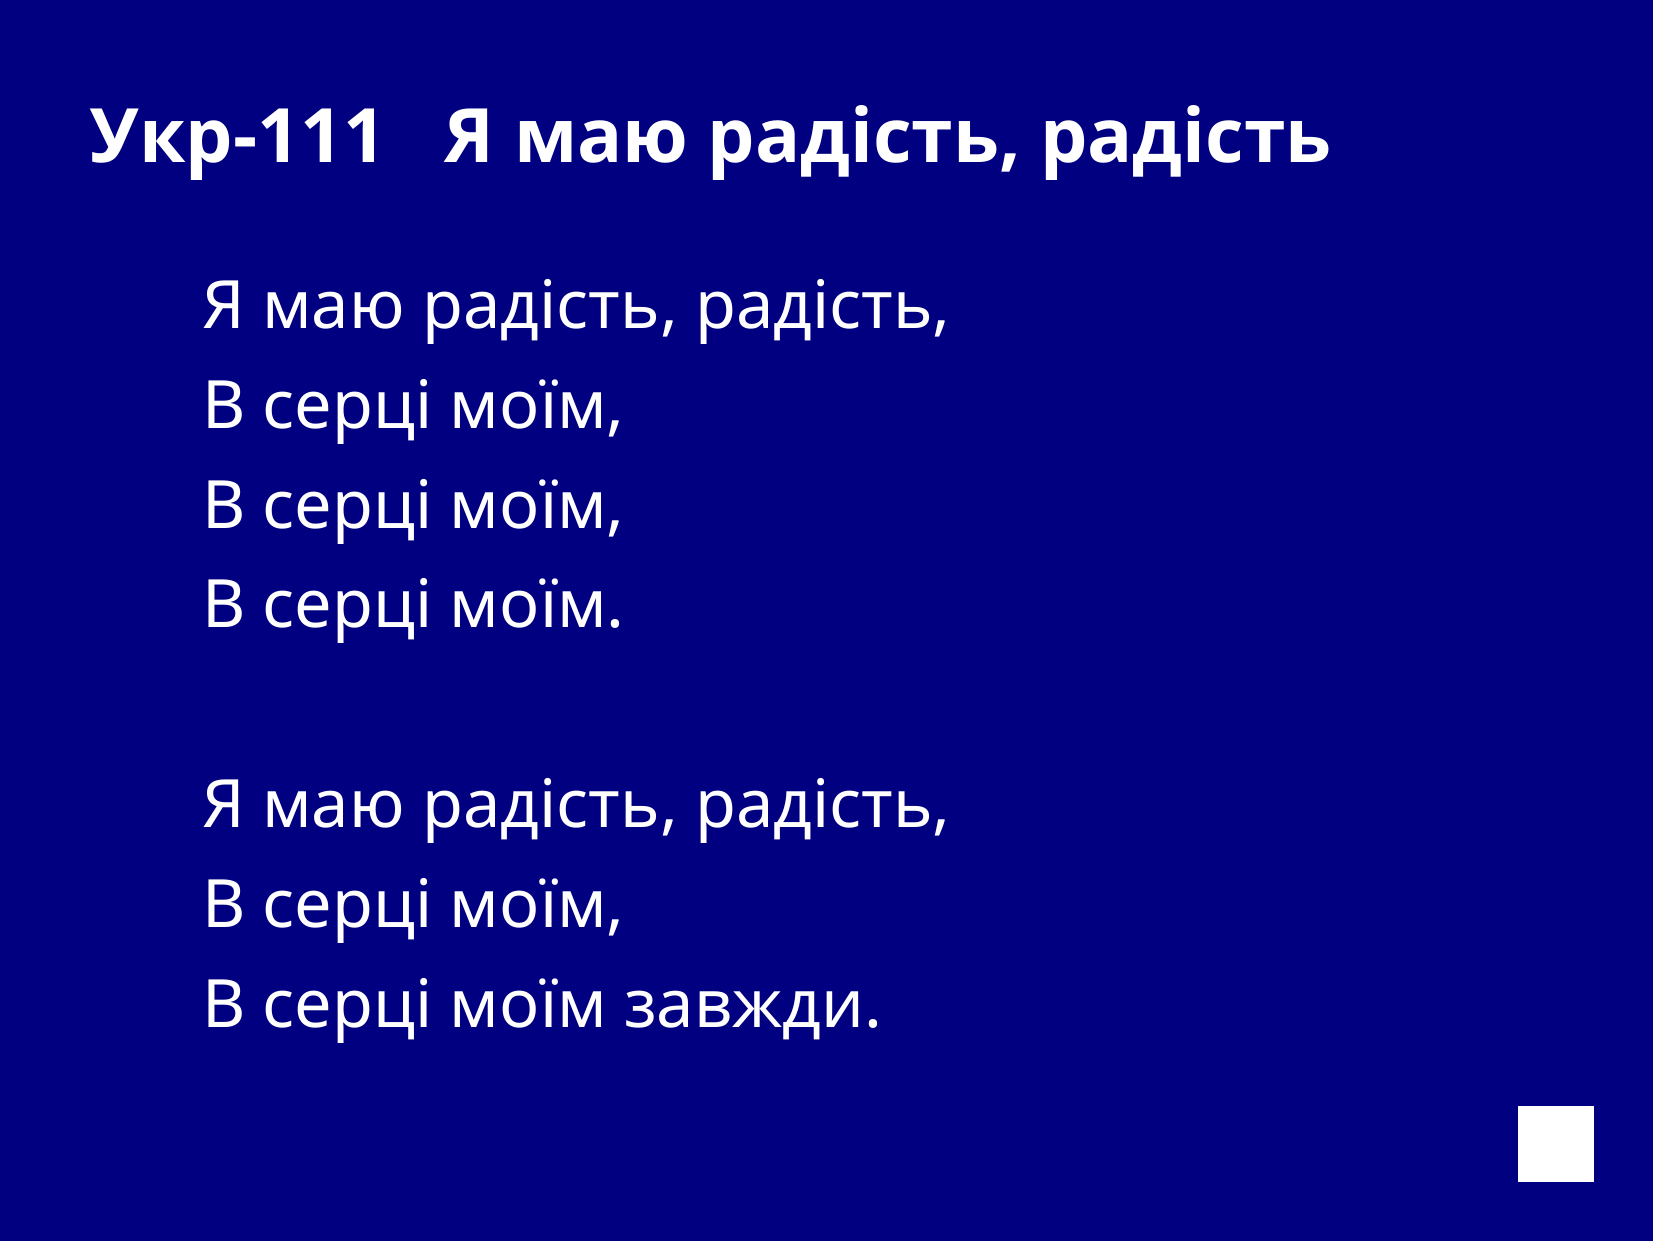

Укр-111 Я маю радість, радість
	Я маю радість, радість,
	В серці моїм,
	В серці моїм,
	В серці моїм.
	Я маю радість, радість,
	В серці моїм,
	В серці моїм завжди.